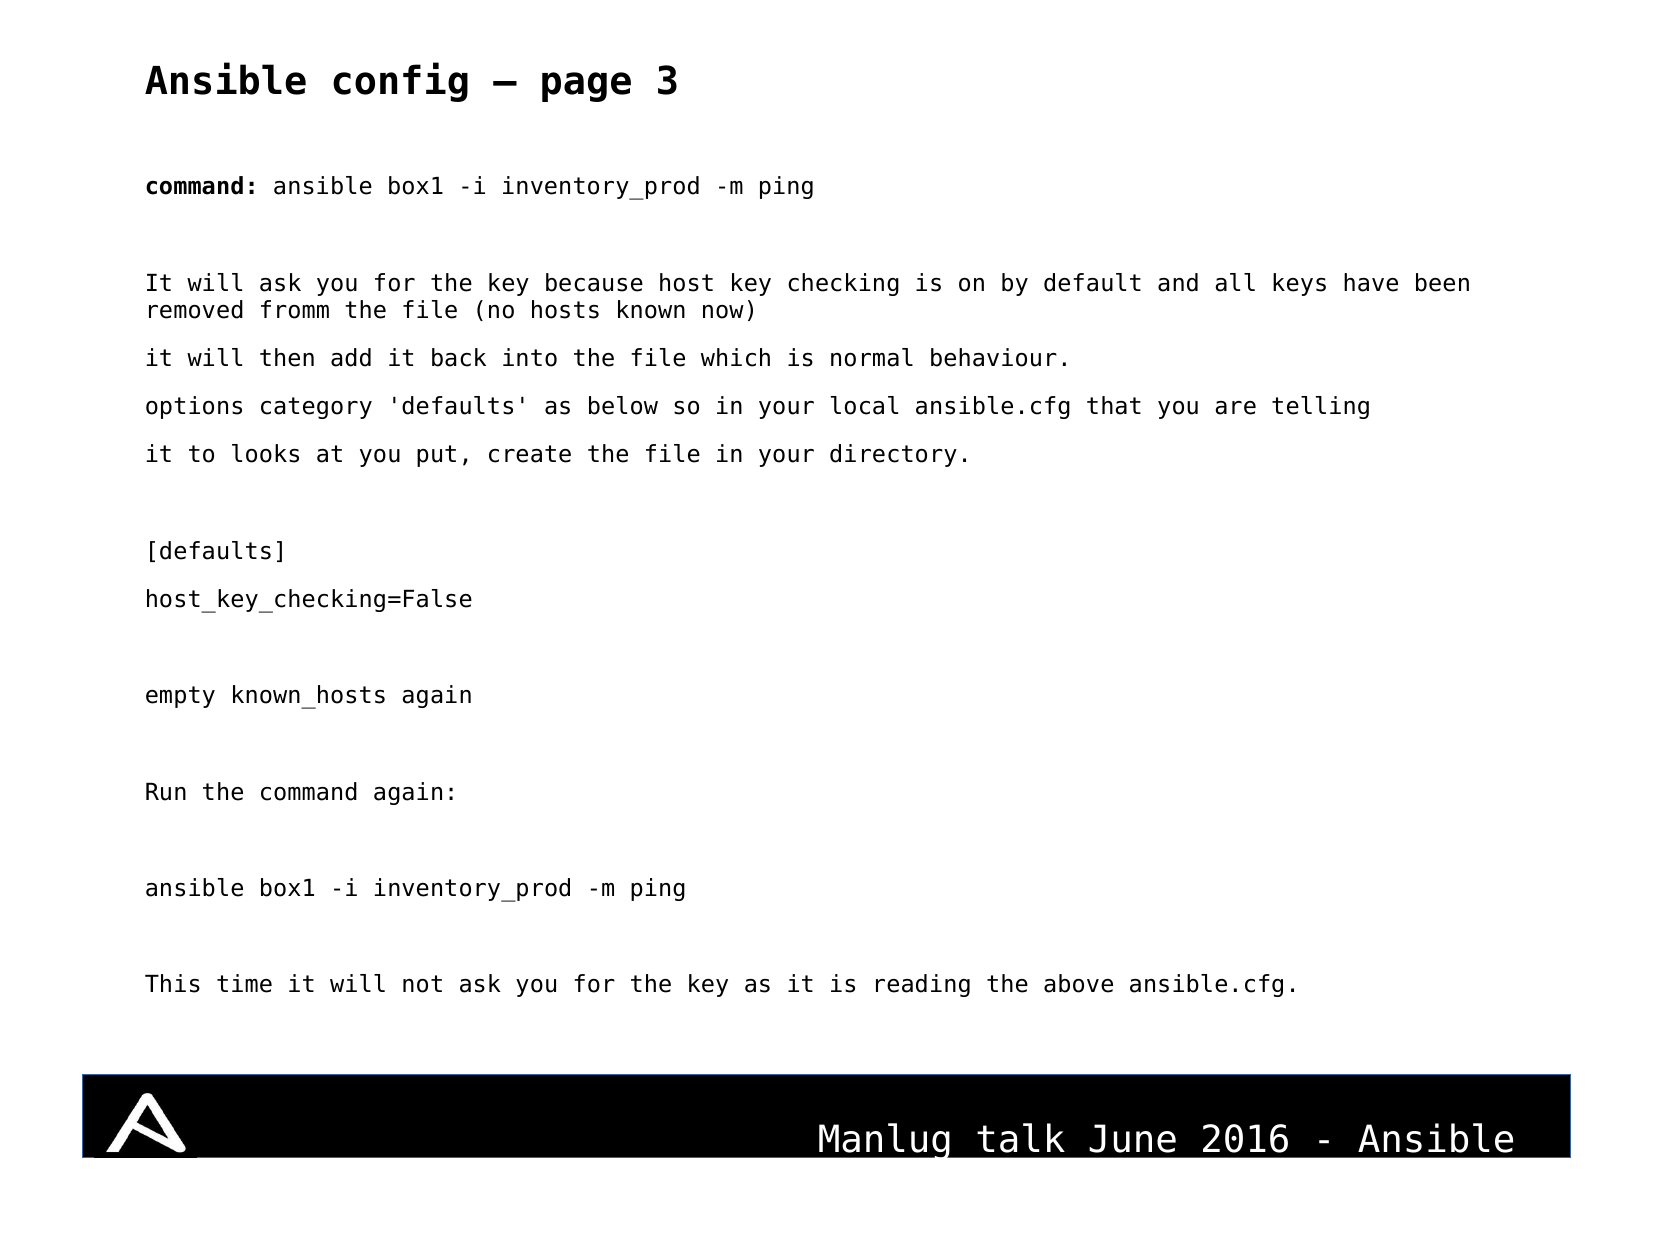

#
Ansible config – page 3
command: ansible box1 -i inventory_prod -m ping
It will ask you for the key because host key checking is on by default and all keys have been removed fromm the file (no hosts known now)
it will then add it back into the file which is normal behaviour.
options category 'defaults' as below so in your local ansible.cfg that you are telling
it to looks at you put, create the file in your directory.
[defaults]
host_key_checking=False
empty known_hosts again
Run the command again:
ansible box1 -i inventory_prod -m ping
This time it will not ask you for the key as it is reading the above ansible.cfg.
Manlug talk June 2016 - Ansible